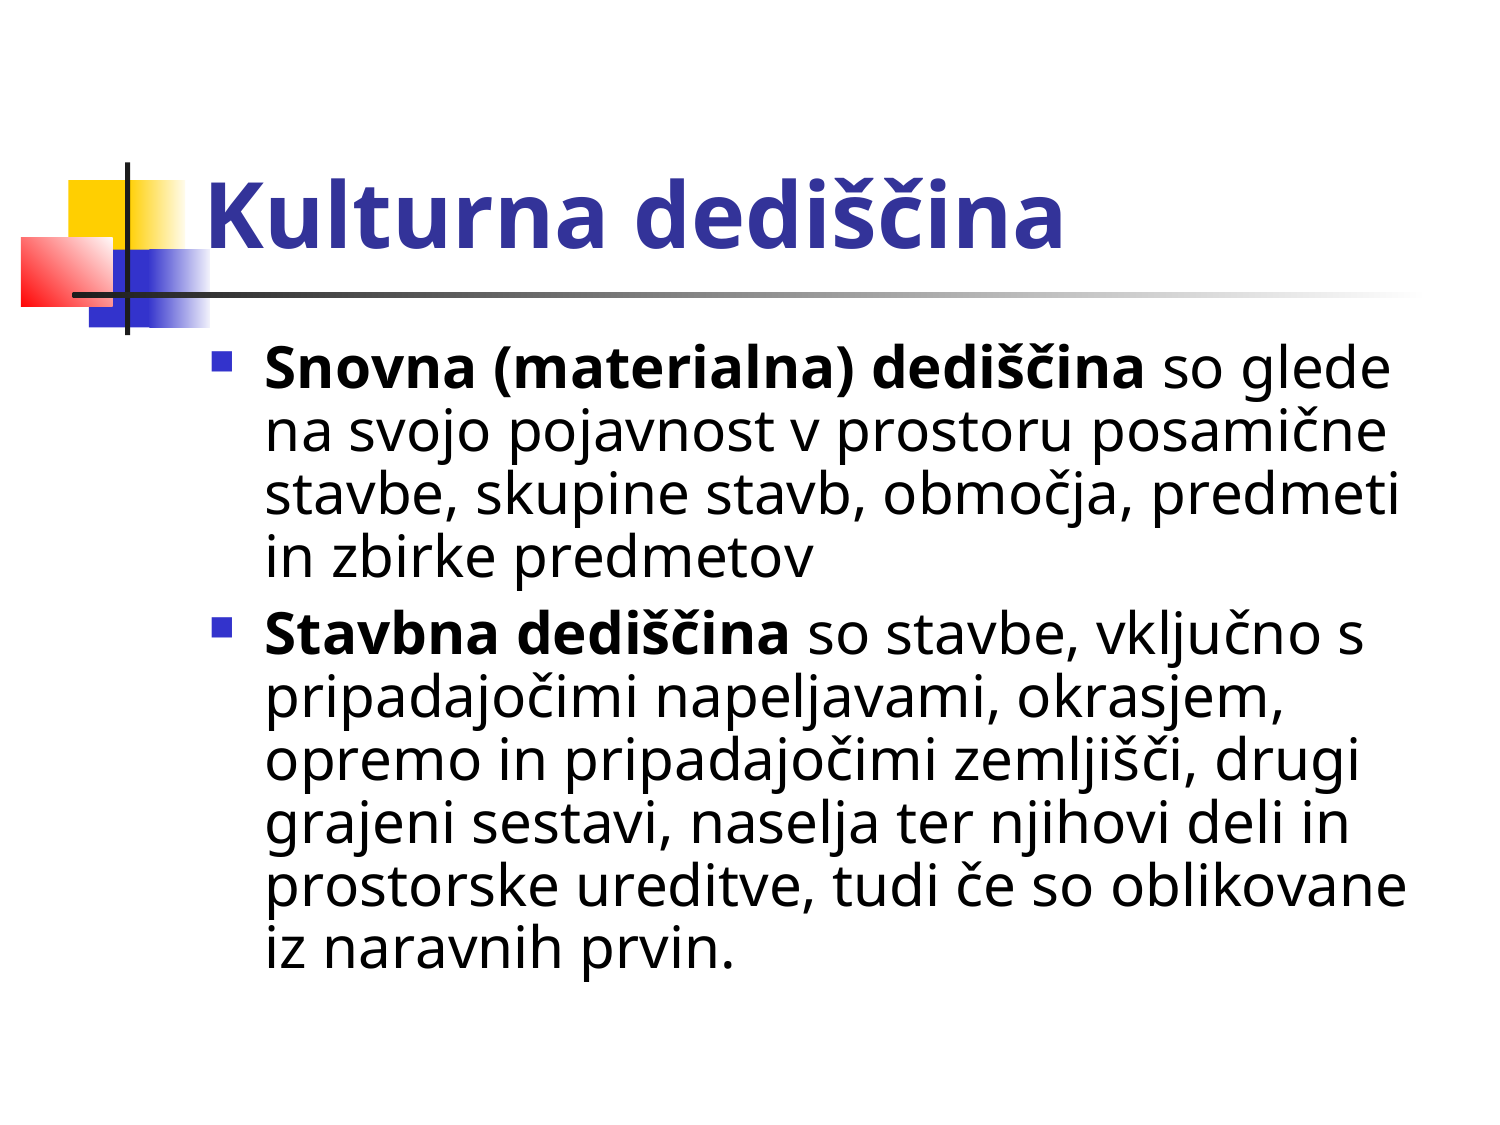

# Kulturna dediščina
Snovna (materialna) dediščina so glede na svojo pojavnost v prostoru posamične stavbe, skupine stavb, območja, predmeti in zbirke predmetov
Stavbna dediščina so stavbe, vključno s pripadajočimi napeljavami, okrasjem, opremo in pripadajočimi zemljišči, drugi grajeni sestavi, naselja ter njihovi deli in prostorske ureditve, tudi če so oblikovane iz naravnih prvin.